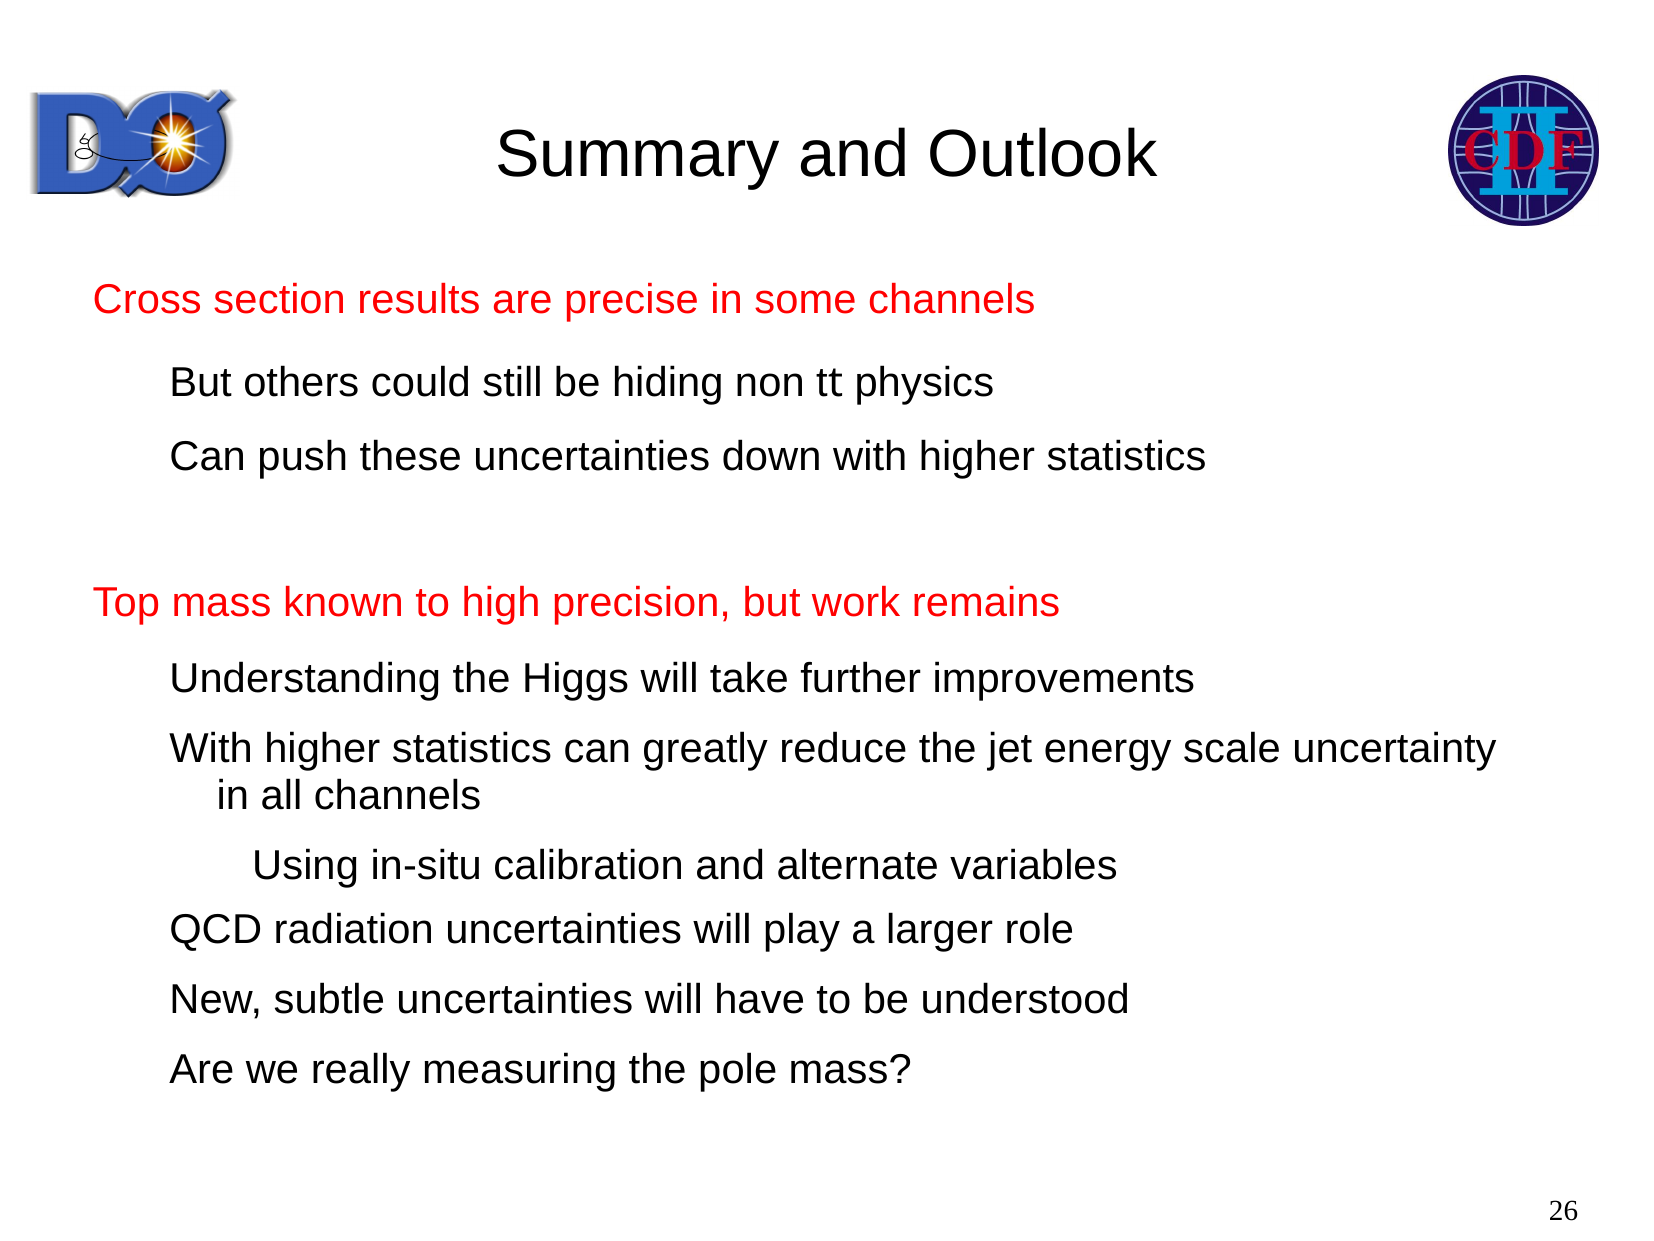

# Summary and Outlook
Cross section results are precise in some channels
But others could still be hiding non tt physics
Can push these uncertainties down with higher statistics
Top mass known to high precision, but work remains
Understanding the Higgs will take further improvements
With higher statistics can greatly reduce the jet energy scale uncertainty in all channels
Using in-situ calibration and alternate variables
QCD radiation uncertainties will play a larger role
New, subtle uncertainties will have to be understood
Are we really measuring the pole mass?
26